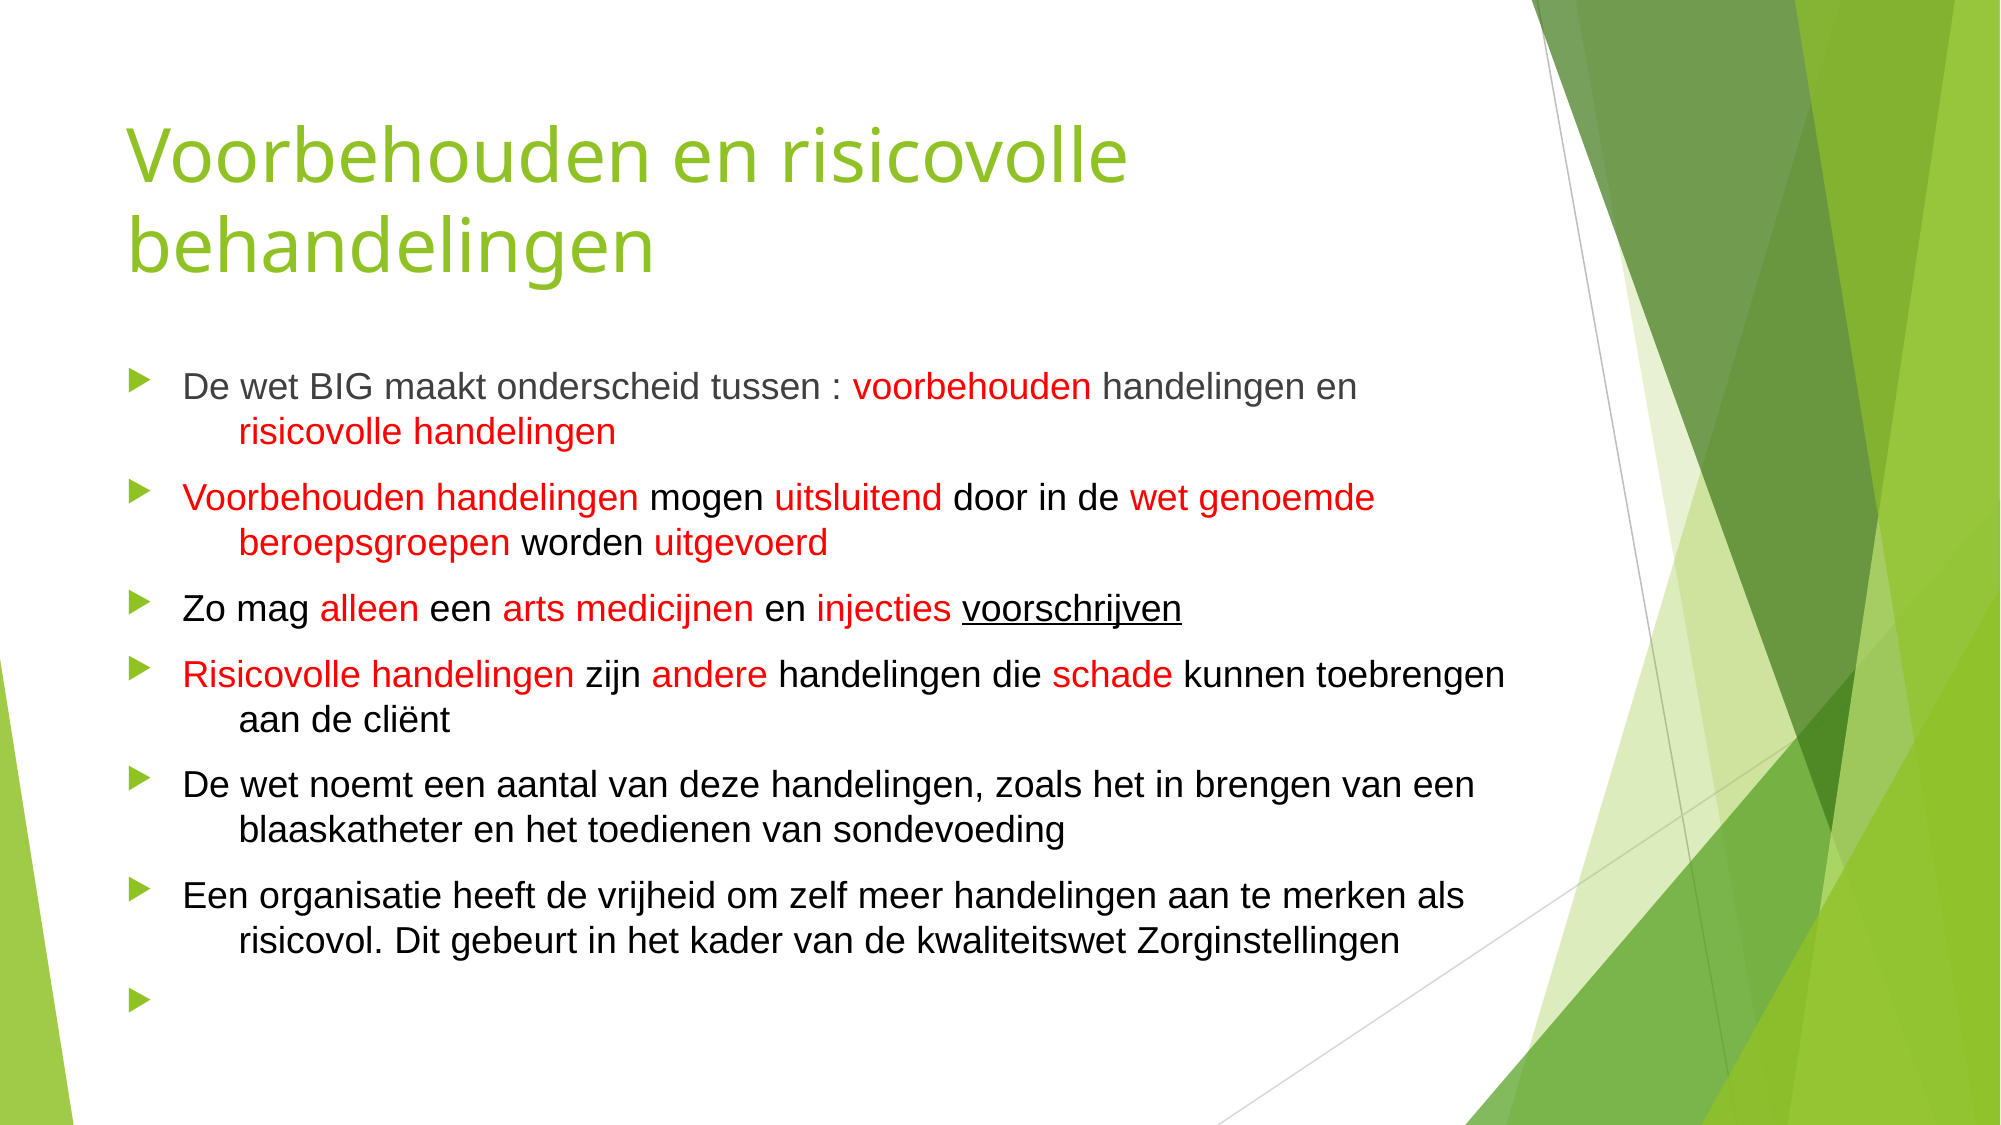

# Voorbehouden en risicovolle behandelingen
De wet BIG maakt onderscheid tussen : voorbehouden handelingen en risicovolle handelingen
Voorbehouden handelingen mogen uitsluitend door in de wet genoemde beroepsgroepen worden uitgevoerd
Zo mag alleen een arts medicijnen en injecties voorschrijven
Risicovolle handelingen zijn andere handelingen die schade kunnen toebrengen aan de cliënt
De wet noemt een aantal van deze handelingen, zoals het in brengen van een blaaskatheter en het toedienen van sondevoeding
Een organisatie heeft de vrijheid om zelf meer handelingen aan te merken als risicovol. Dit gebeurt in het kader van de kwaliteitswet Zorginstellingen